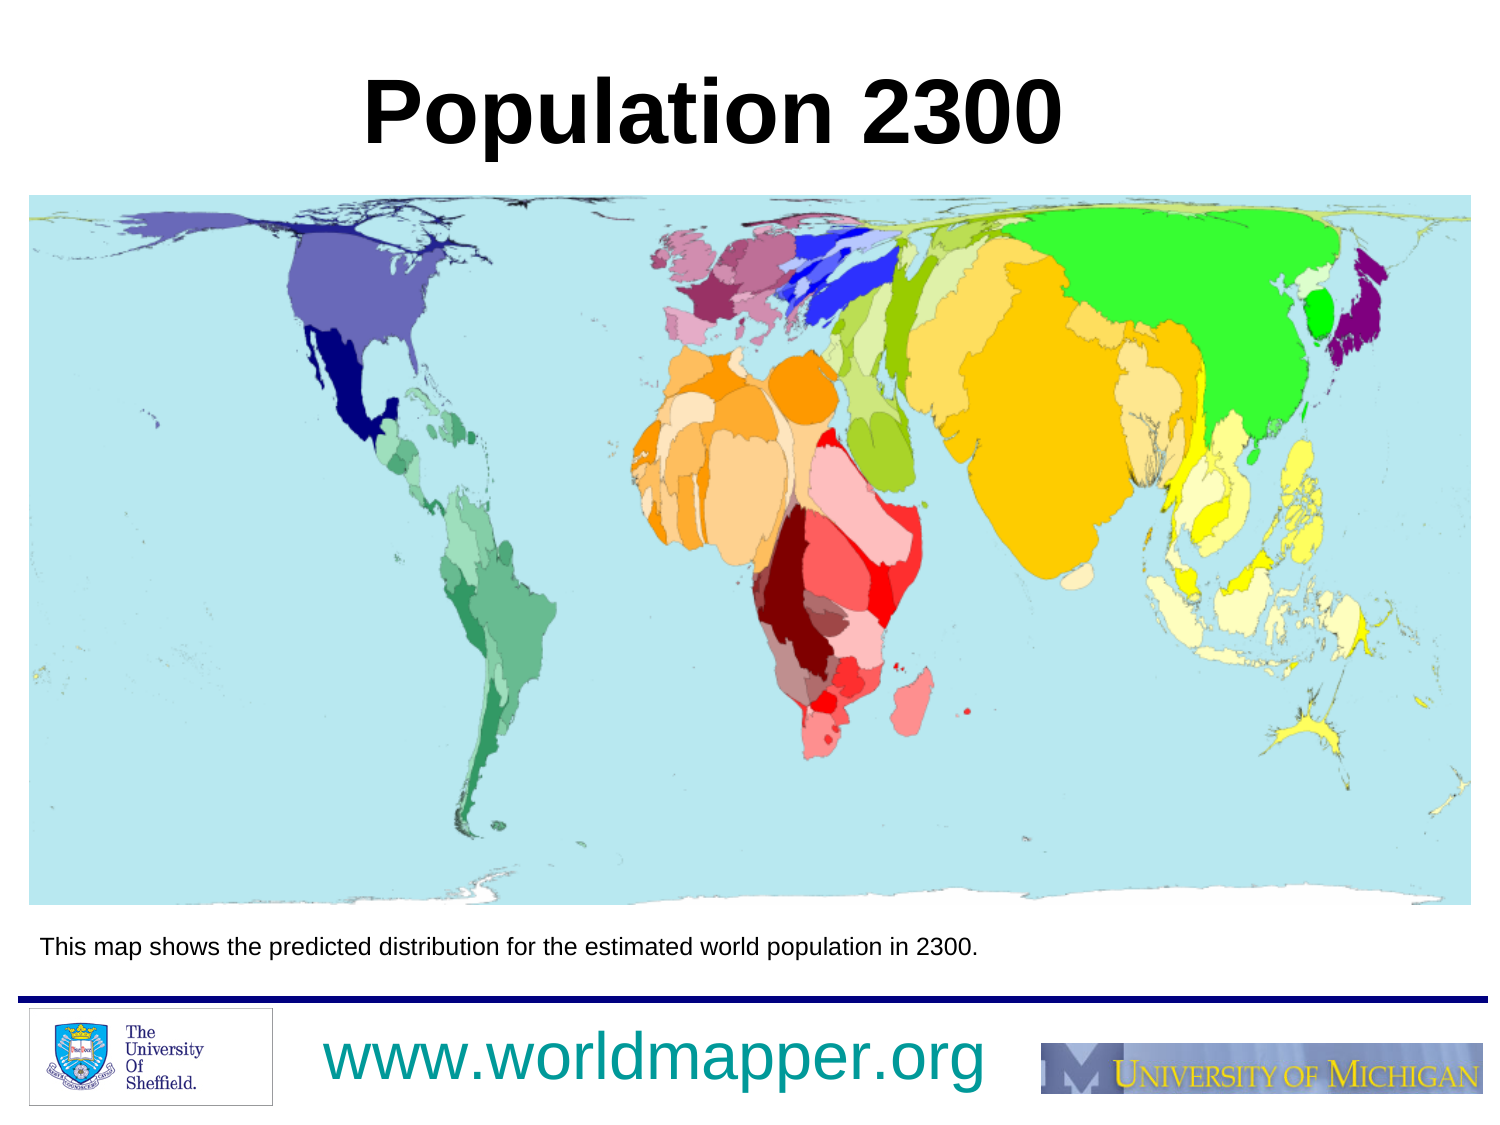

# Population 2300
This map shows the predicted distribution for the estimated world population in 2300.